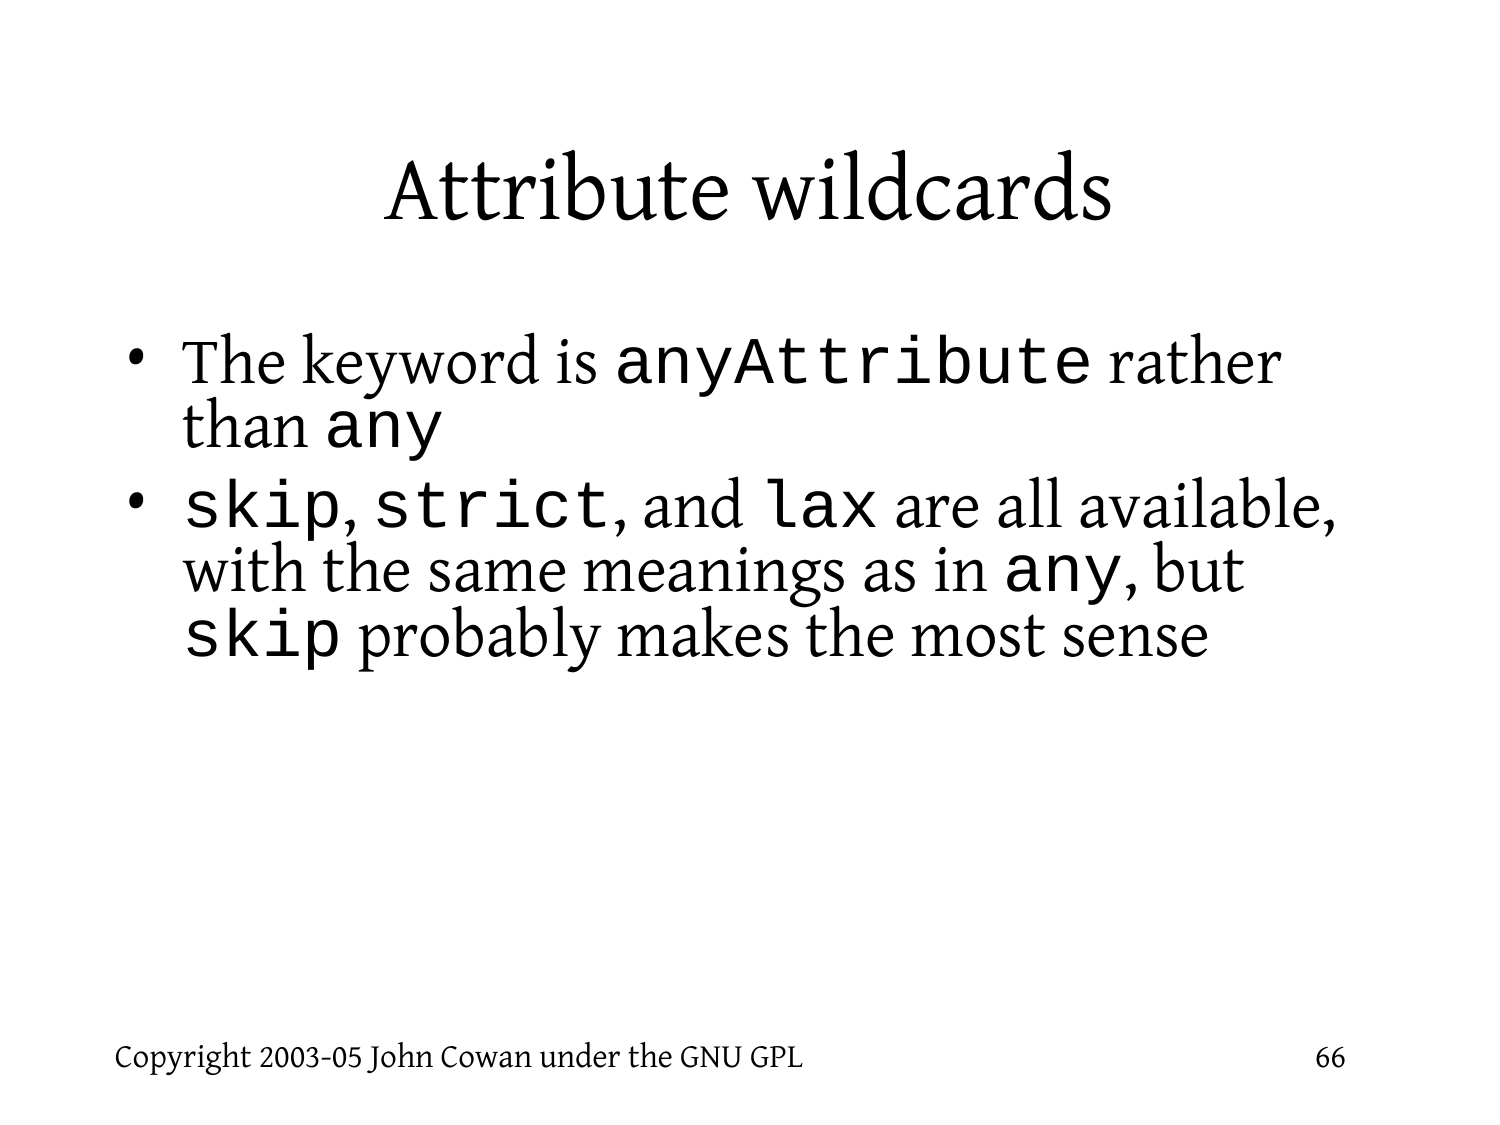

# Attribute wildcards
The keyword is anyAttribute rather than any
skip, strict, and lax are all available, with the same meanings as in any, but skip probably makes the most sense